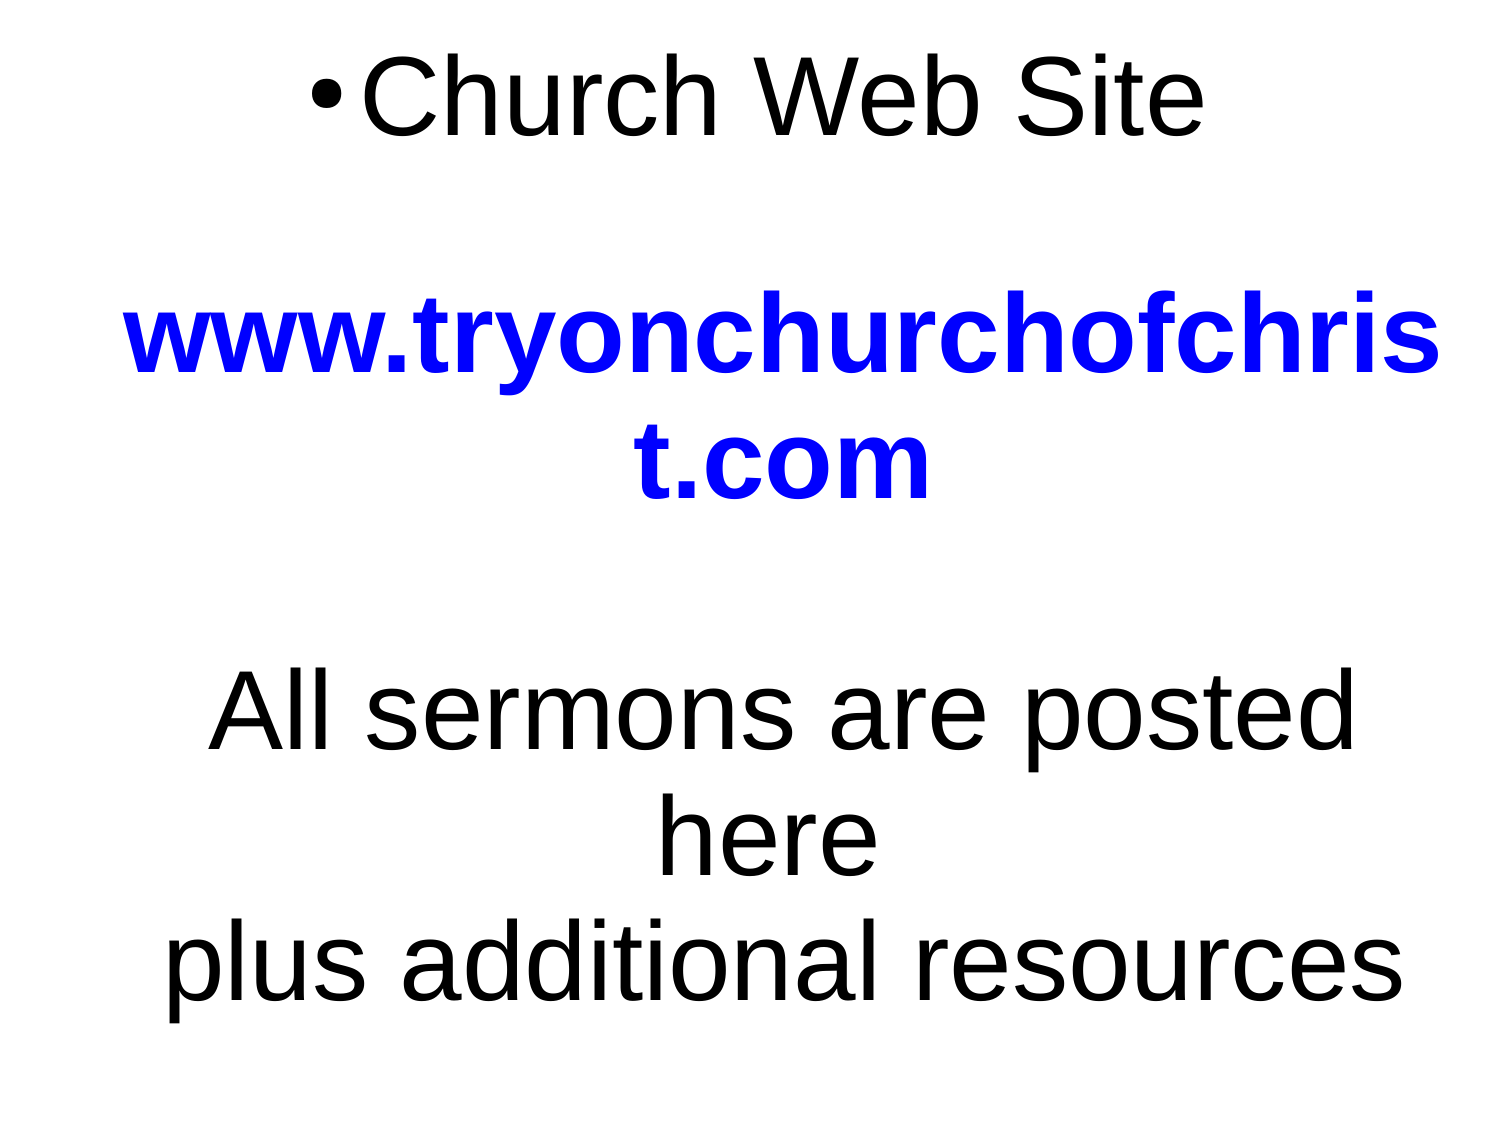

# Church Web Site www.tryonchurchofchrist.com All sermons are posted here plus additional resources